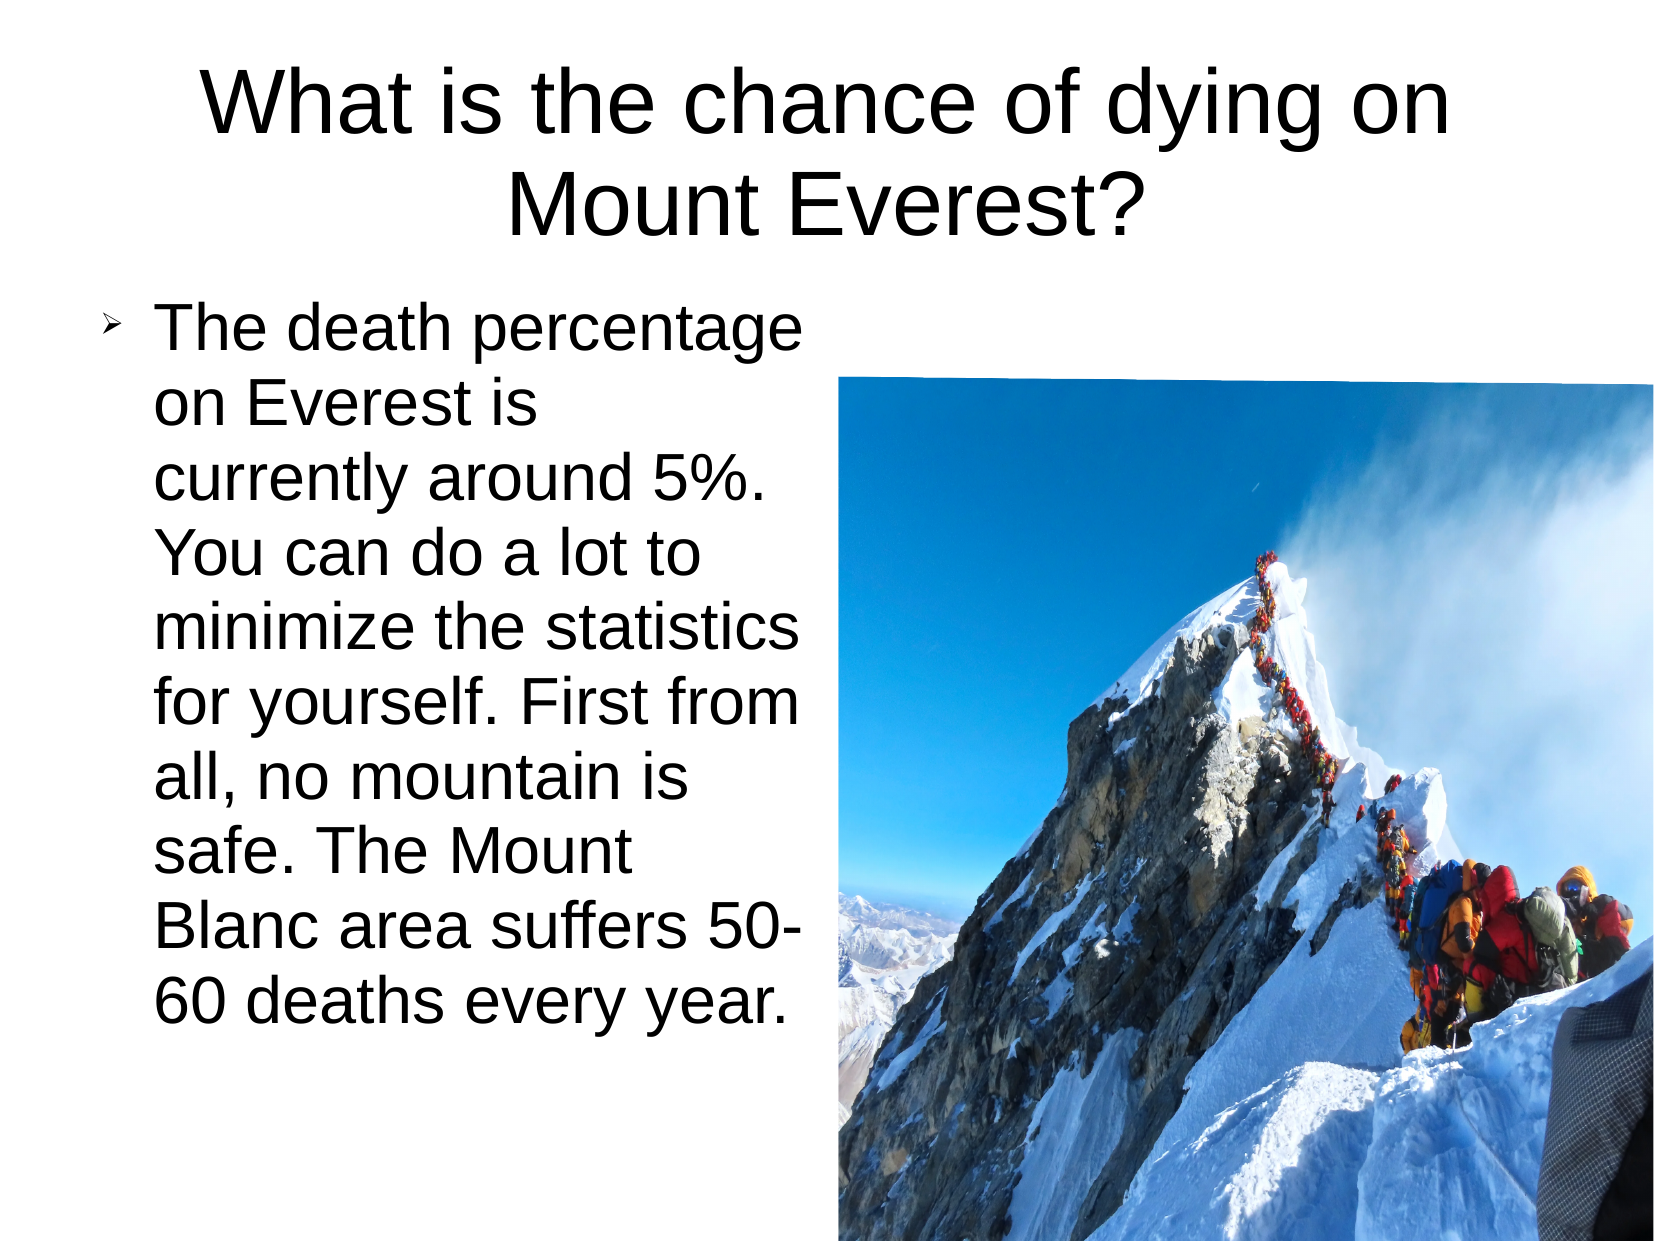

# What is the chance of dying on Mount Everest?
The death percentage on Everest is currently around 5%. You can do a lot to minimize the statistics for yourself. First from all, no mountain is safe. The Mount Blanc area suffers 50-60 deaths every year.